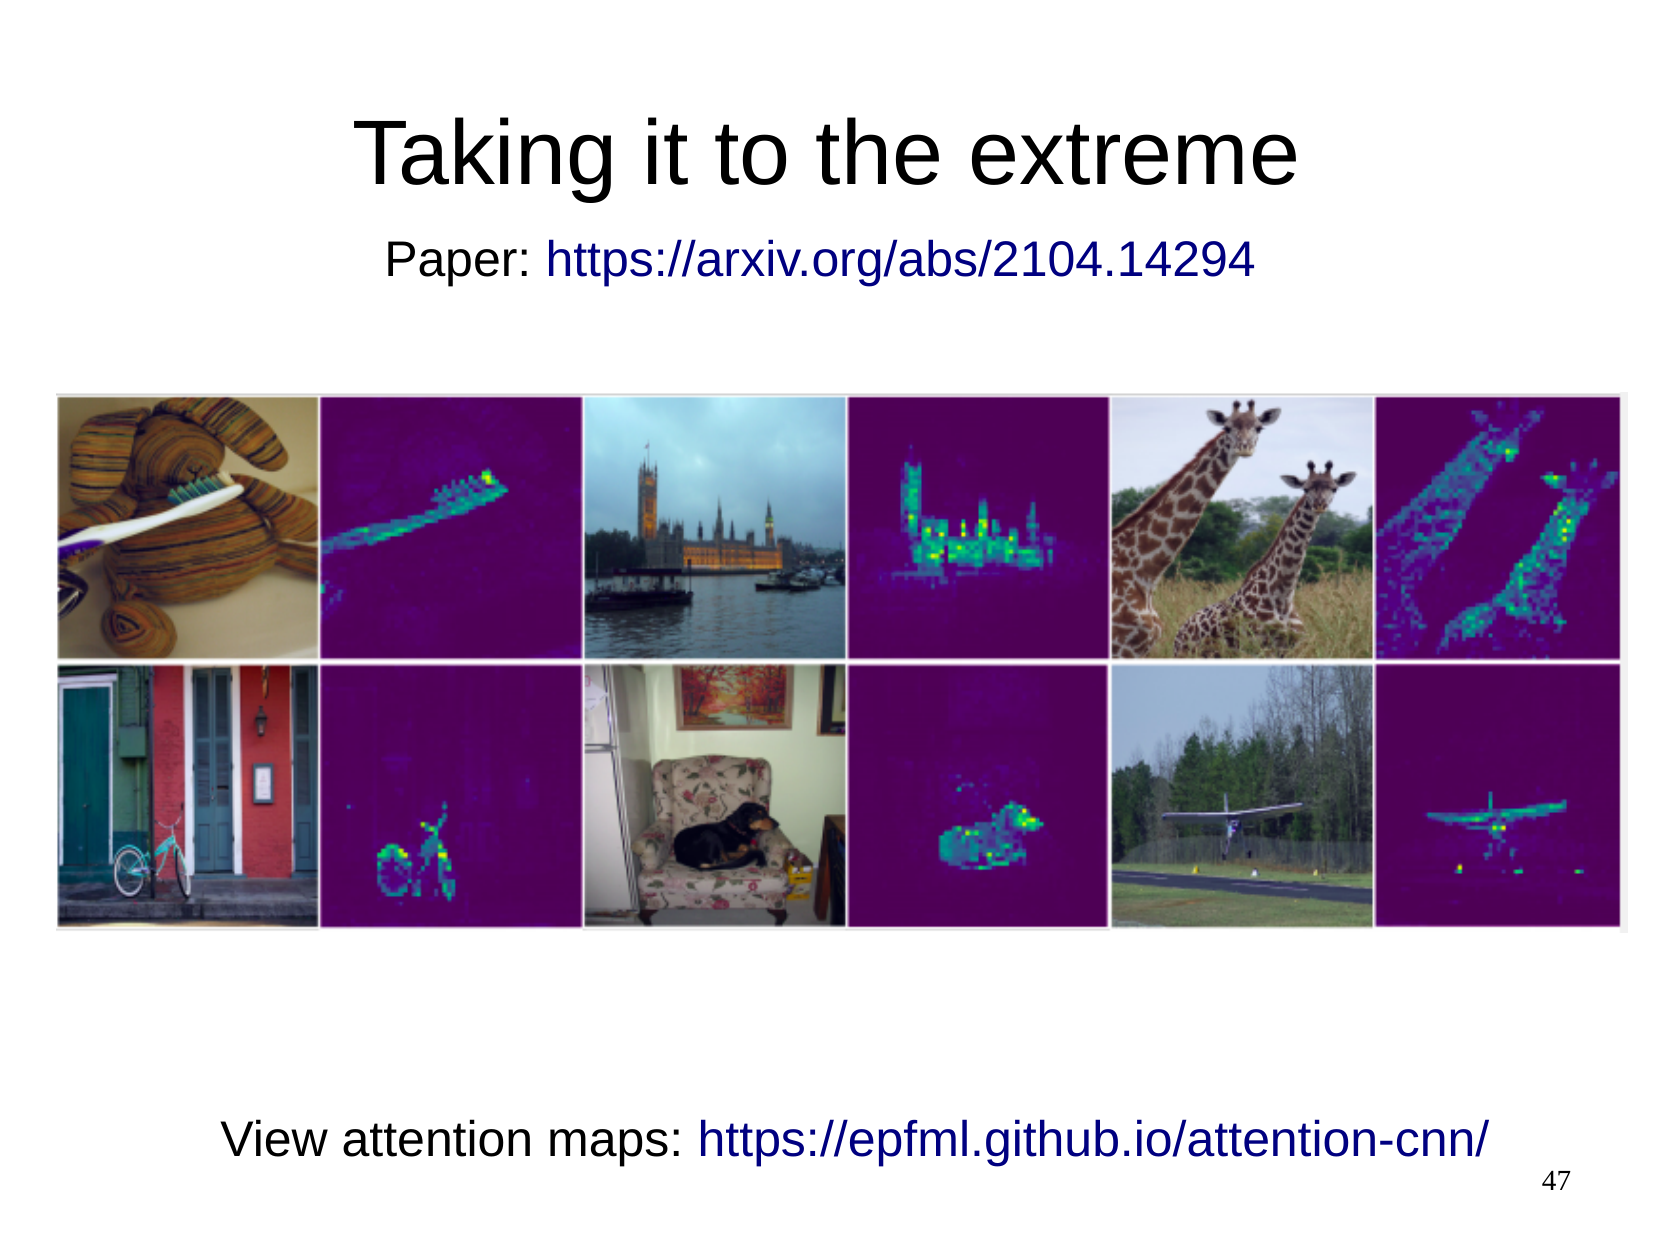

# Taking it to the extreme
Paper: https://arxiv.org/abs/2104.14294
View attention maps: https://epfml.github.io/attention-cnn/
47